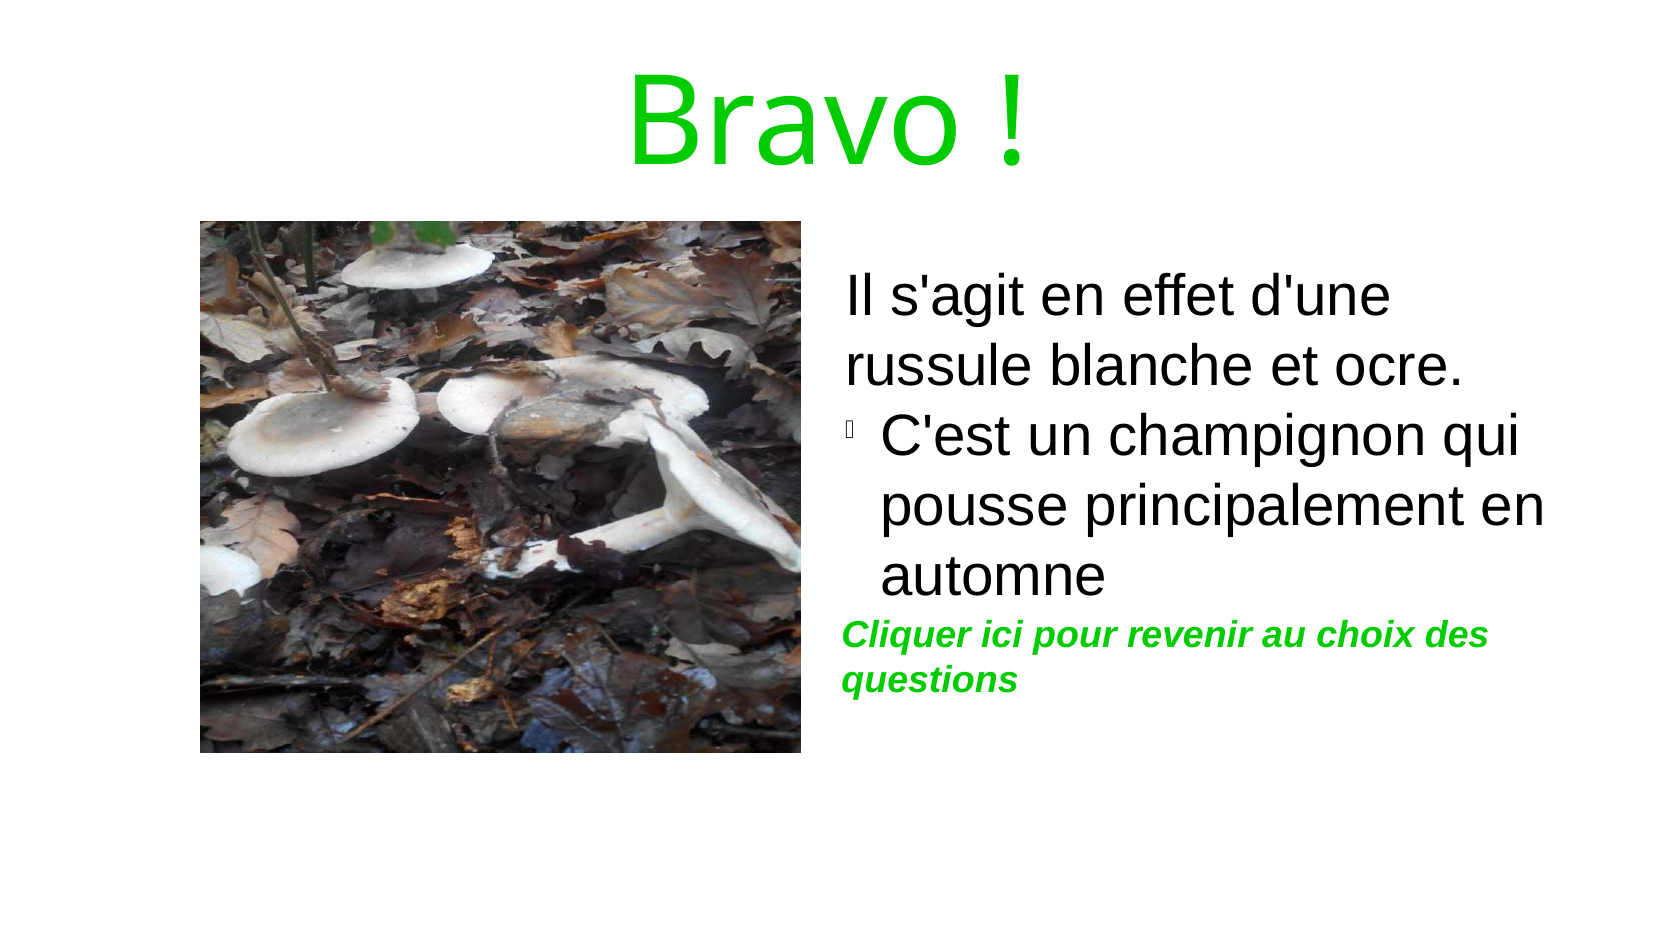

Bravo !
Il s'agit en effet d'une russule blanche et ocre.
C'est un champignon qui pousse principalement en automne
Cliquer ici pour revenir au choix des questions